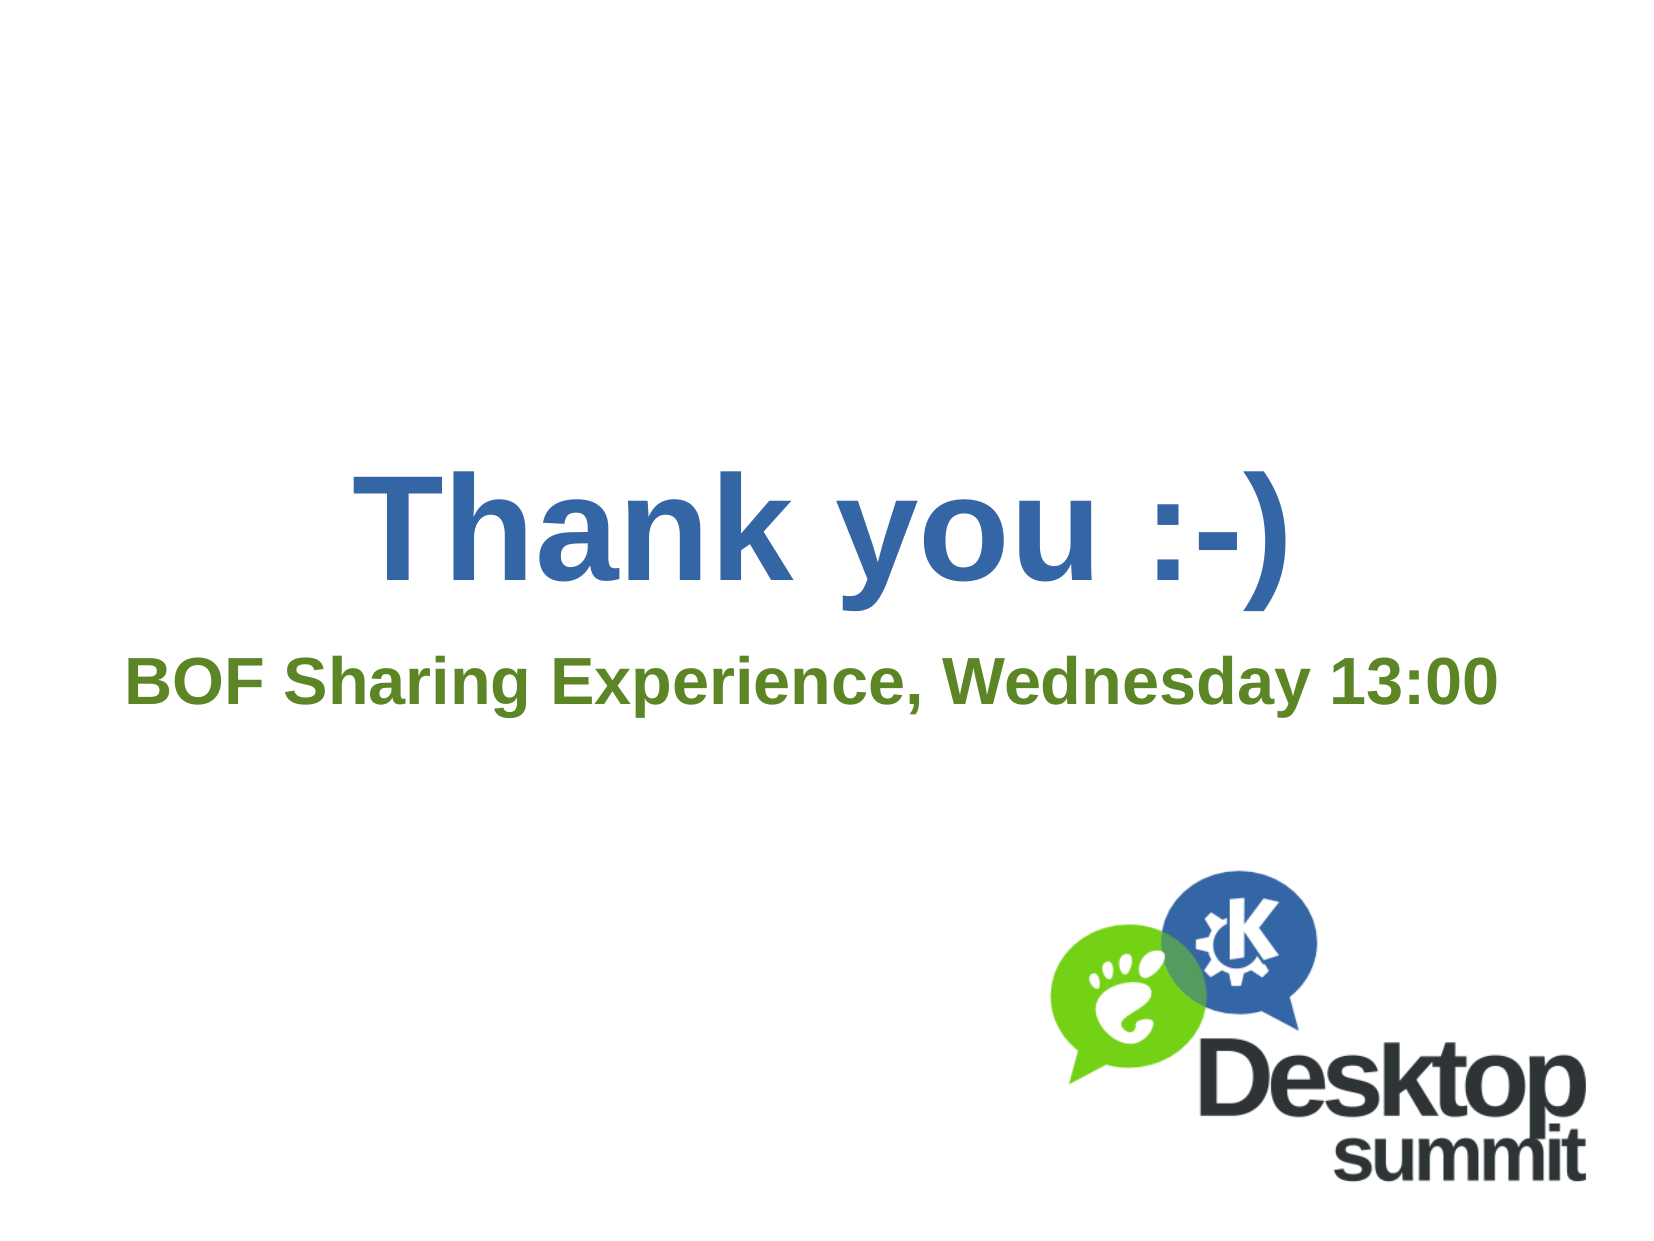

Thank you :-)
BOF Sharing Experience, Wednesday 13:00